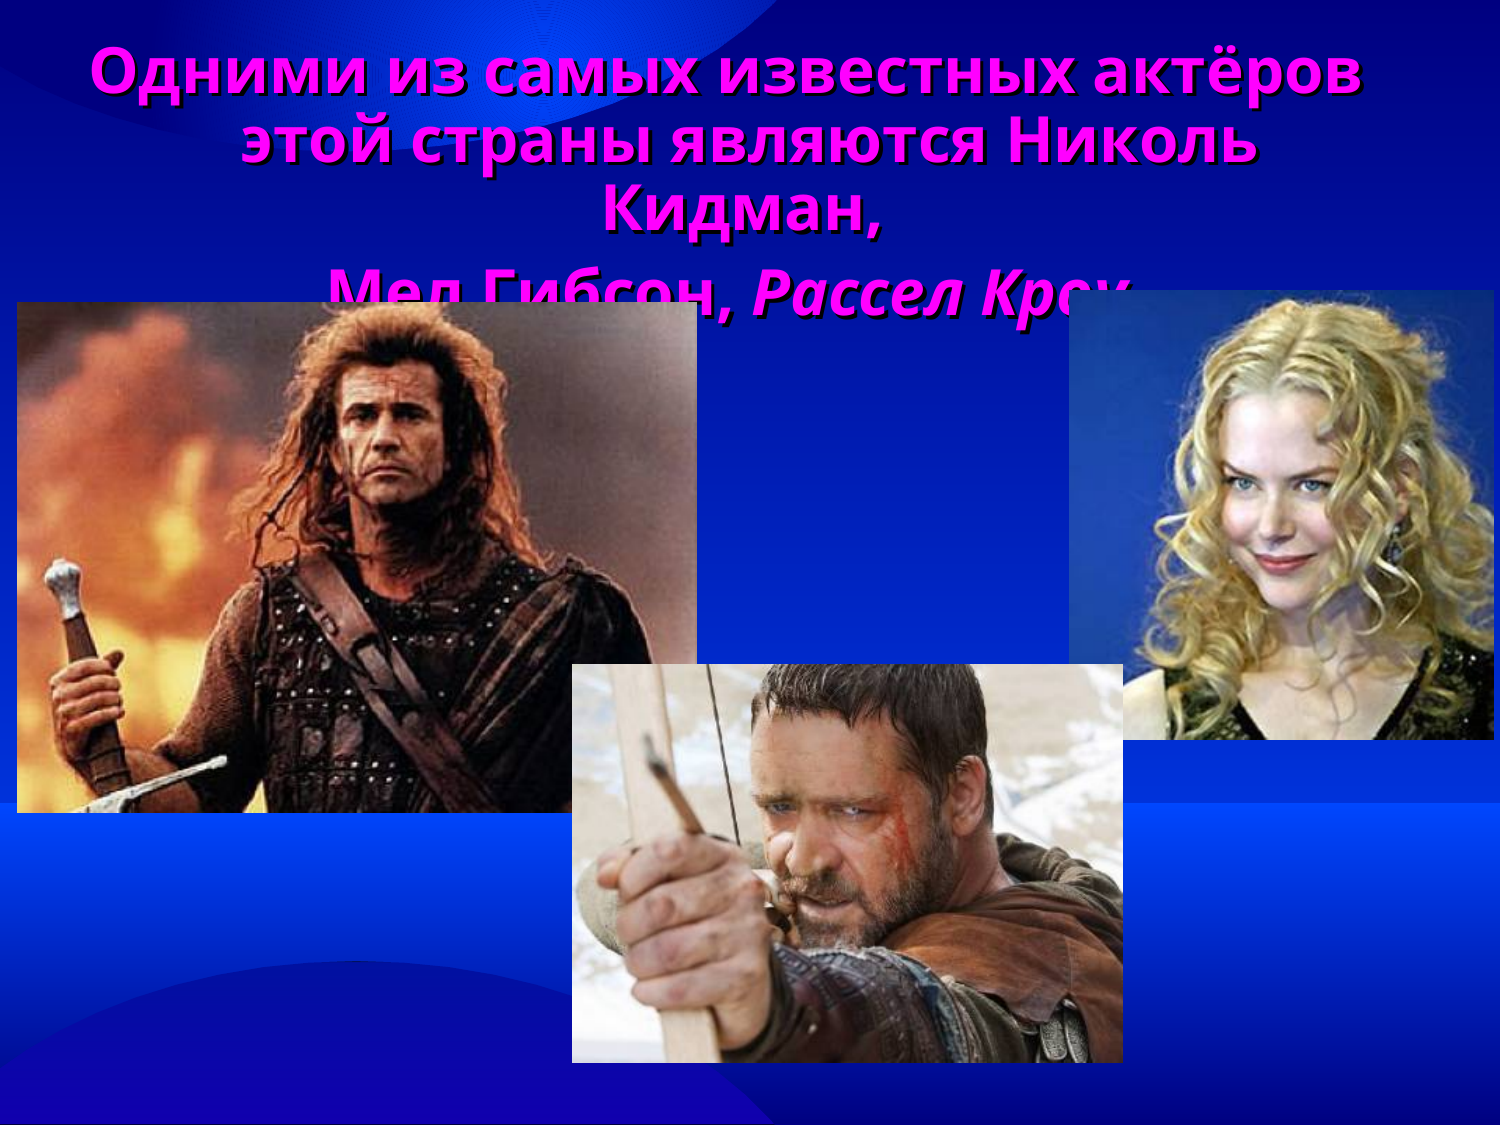

# Одними из самых известных актёров этой страны являются Николь Кидман,
Мел Гибсон, Рассел Кроу